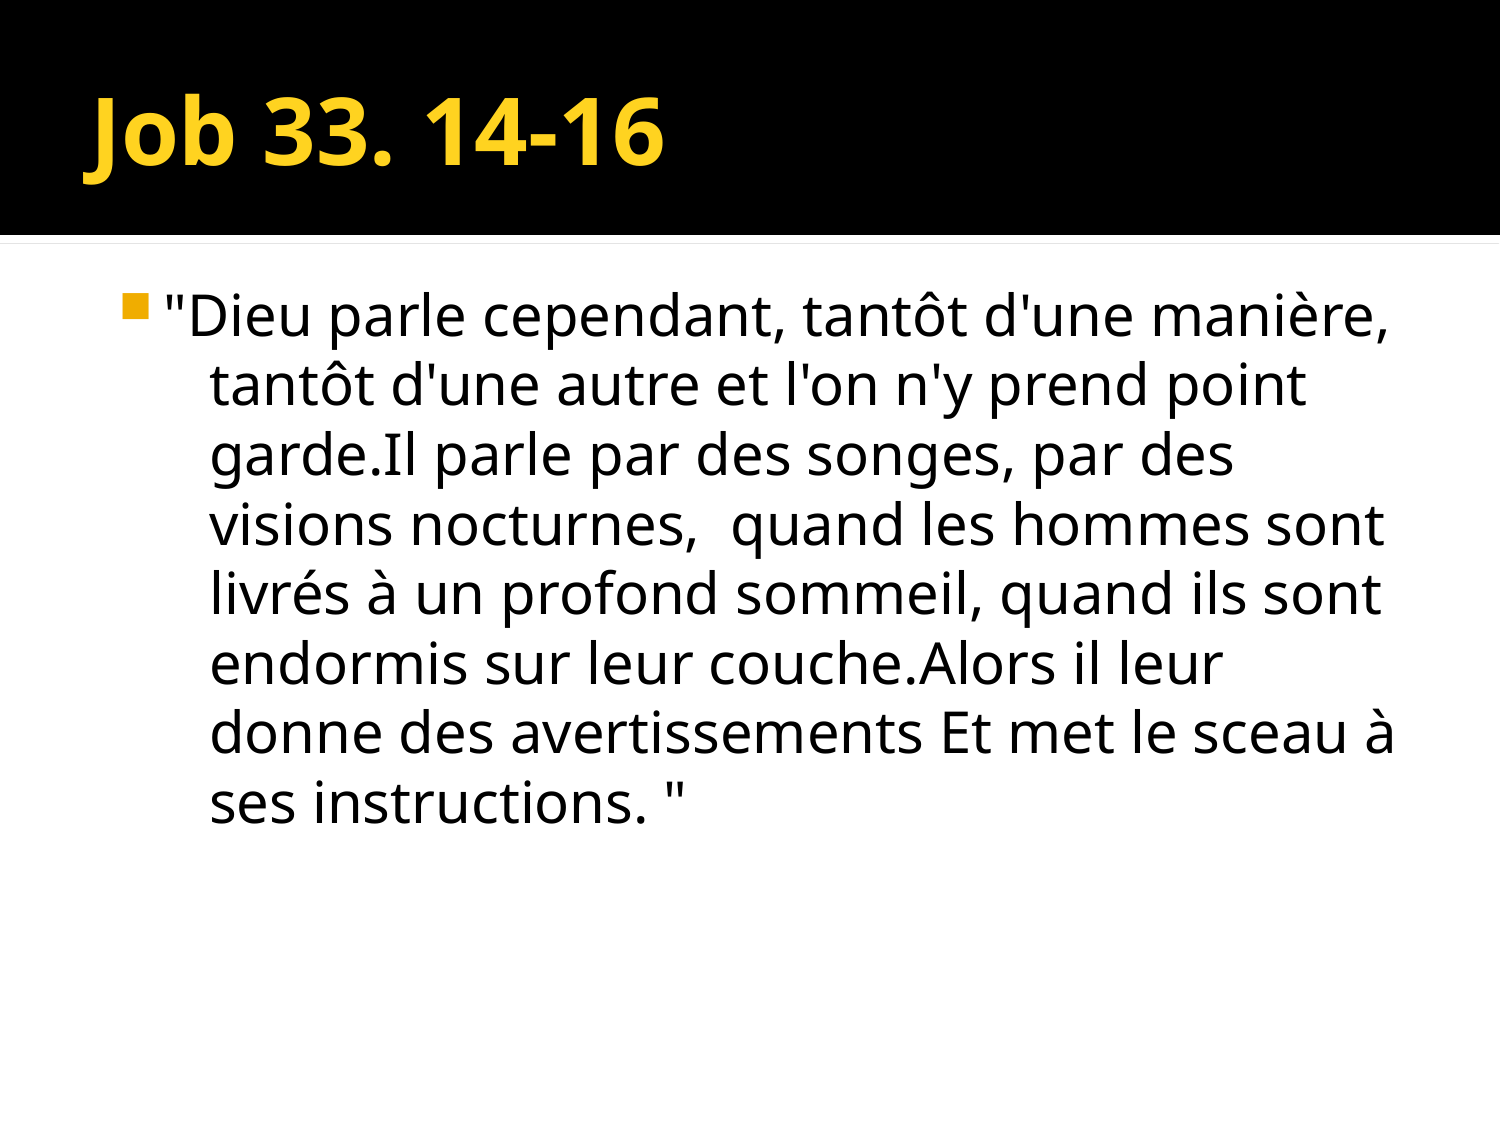

# Job 33. 14-16
"Dieu parle cependant, tantôt d'une manière, tantôt d'une autre et l'on n'y prend point garde.Il parle par des songes, par des visions nocturnes, quand les hommes sont livrés à un profond sommeil, quand ils sont endormis sur leur couche.Alors il leur donne des avertissements Et met le sceau à ses instructions. "